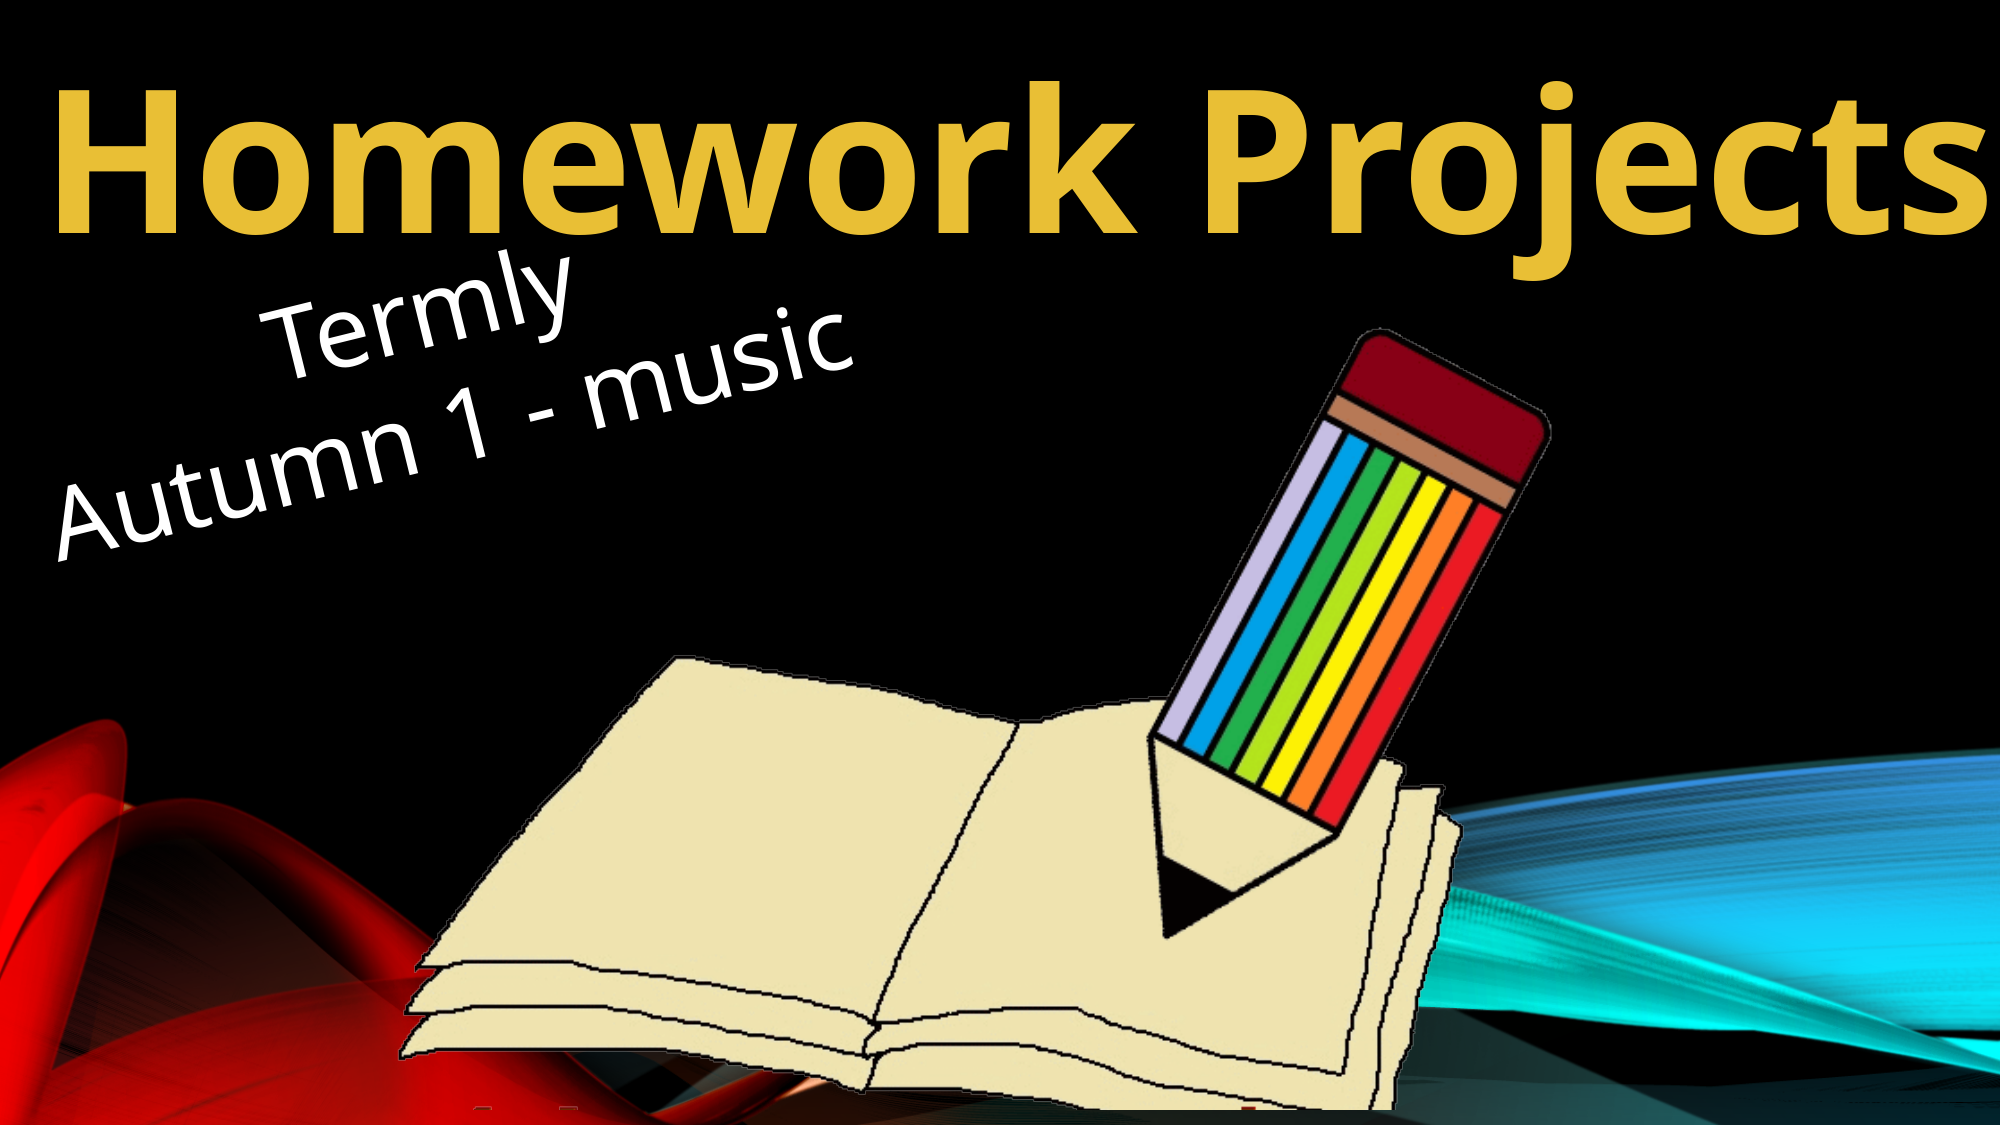

Homework Projects
Termly
Autumn 1 - music